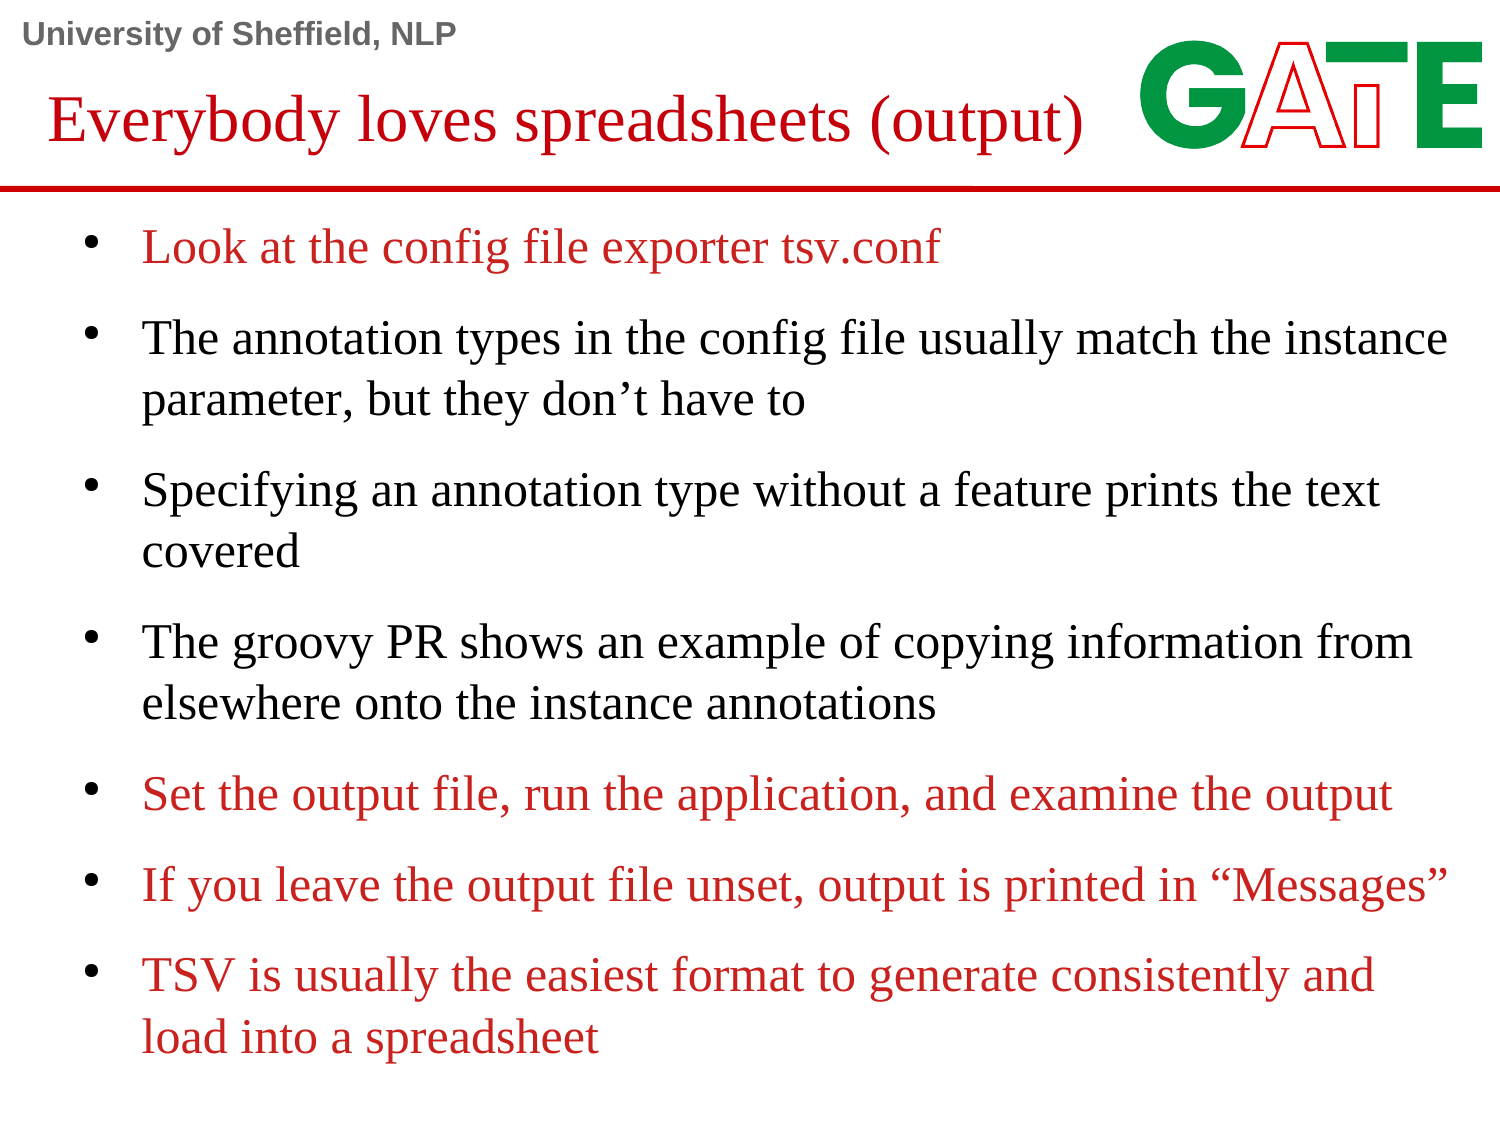

# Everybody loves spreadsheets (output)
Look at the config file exporter tsv.conf
The annotation types in the config file usually match the instance parameter, but they don’t have to
Specifying an annotation type without a feature prints the text covered
The groovy PR shows an example of copying information from elsewhere onto the instance annotations
Set the output file, run the application, and examine the output
If you leave the output file unset, output is printed in “Messages”
TSV is usually the easiest format to generate consistently and load into a spreadsheet